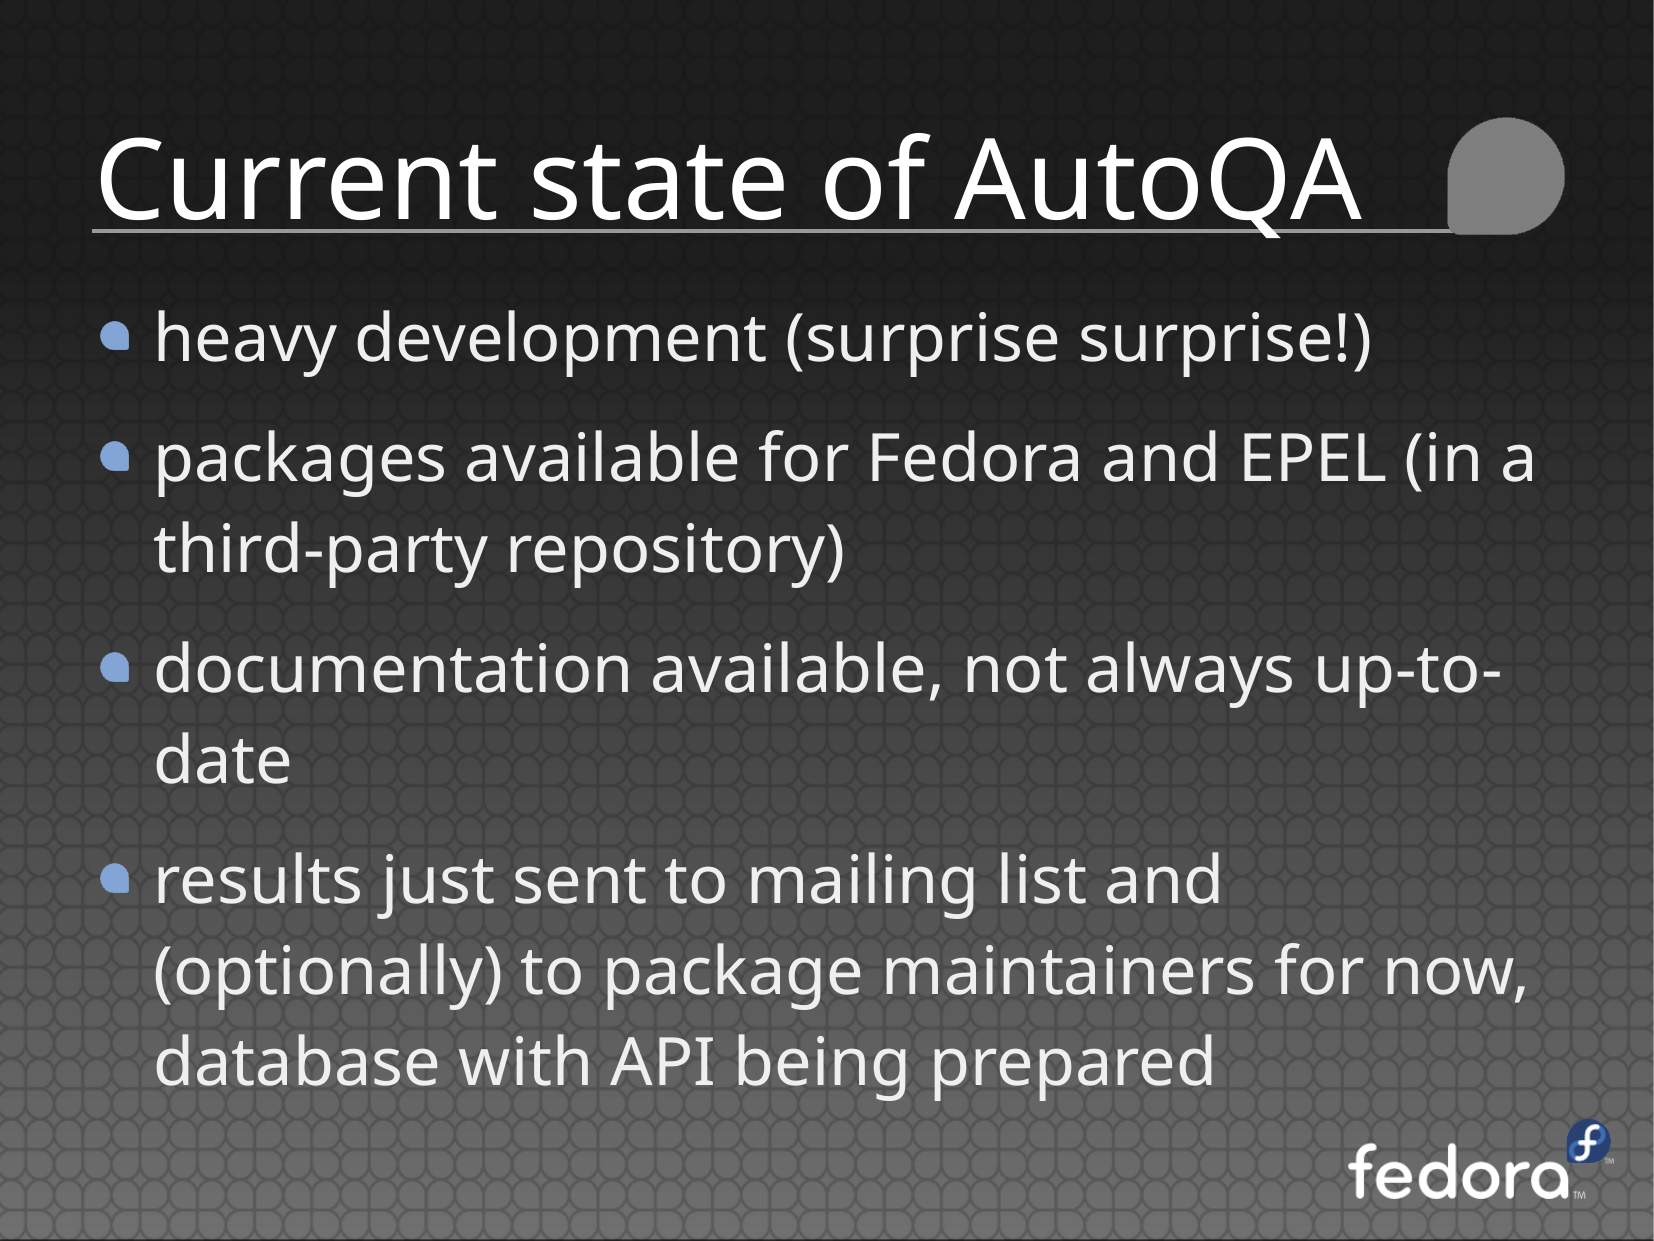

Current state of AutoQA
# heavy development (surprise surprise!)
packages available for Fedora and EPEL (in a third-party repository)
documentation available, not always up-to-date
results just sent to mailing list and (optionally) to package maintainers for now, database with API being prepared